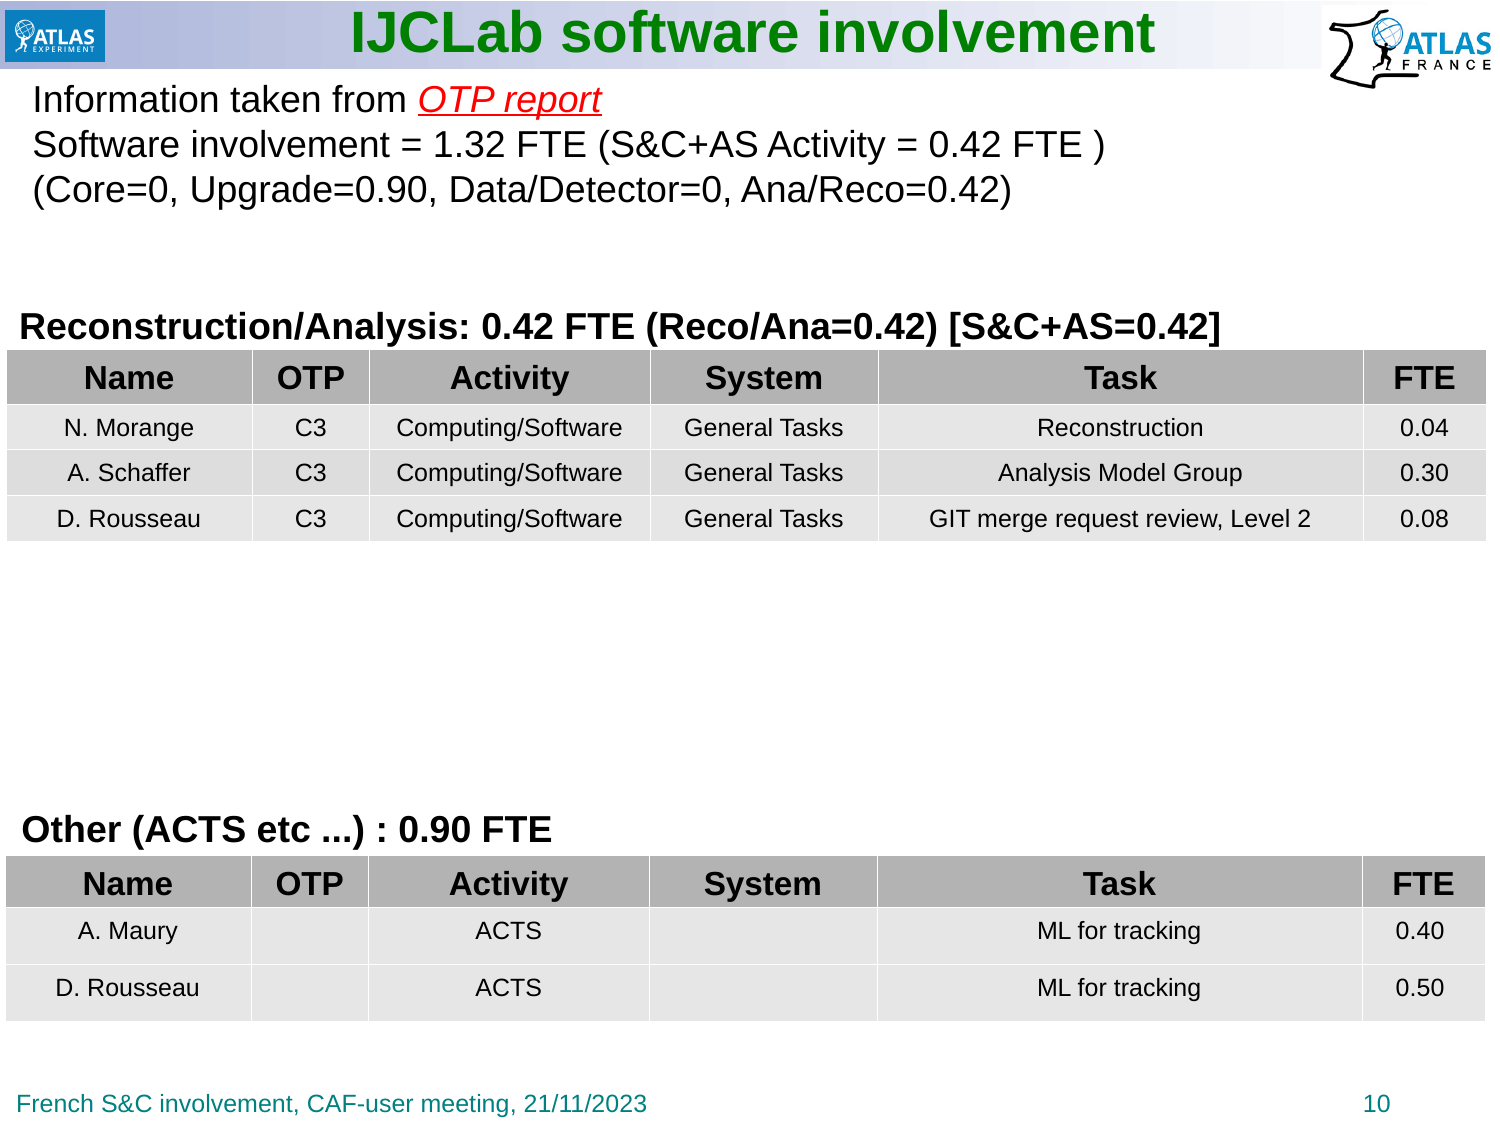

IJCLab software involvement
Information taken from OTP report
Software involvement = 1.32 FTE (S&C+AS Activity = 0.42 FTE )
(Core=0, Upgrade=0.90, Data/Detector=0, Ana/Reco=0.42)
Reconstruction/Analysis: 0.42 FTE (Reco/Ana=0.42) [S&C+AS=0.42]
| Name | OTP | Activity | System | Task | FTE |
| --- | --- | --- | --- | --- | --- |
| N. Morange | C3 | Computing/Software | General Tasks | Reconstruction | 0.04 |
| A. Schaffer | C3 | Computing/Software | General Tasks | Analysis Model Group | 0.30 |
| D. Rousseau | C3 | Computing/Software | General Tasks | GIT merge request review, Level 2 | 0.08 |
Other (ACTS etc ...) : 0.90 FTE
| Name | OTP | Activity | System | Task | FTE |
| --- | --- | --- | --- | --- | --- |
| A. Maury | | ACTS | | ML for tracking | 0.40 |
| D. Rousseau | | ACTS | | ML for tracking | 0.50 |